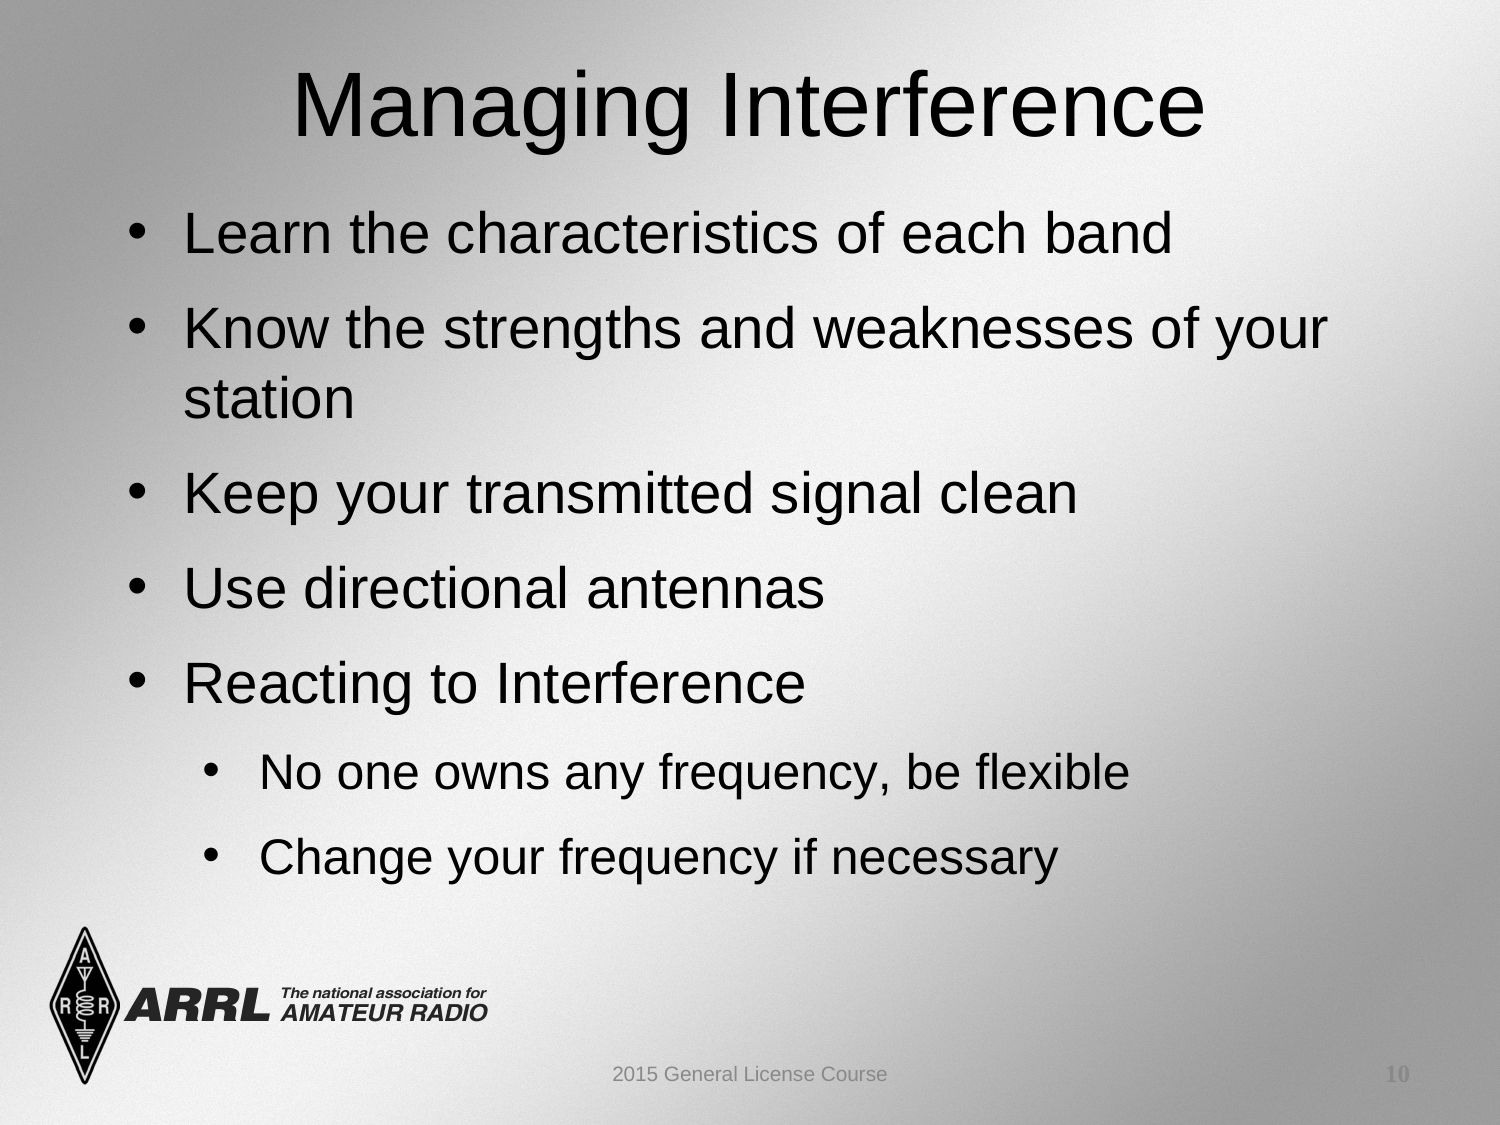

Managing Interference
Learn the characteristics of each band
Know the strengths and weaknesses of your station
Keep your transmitted signal clean
Use directional antennas
Reacting to Interference
No one owns any frequency, be flexible
Change your frequency if necessary
2015 General License Course